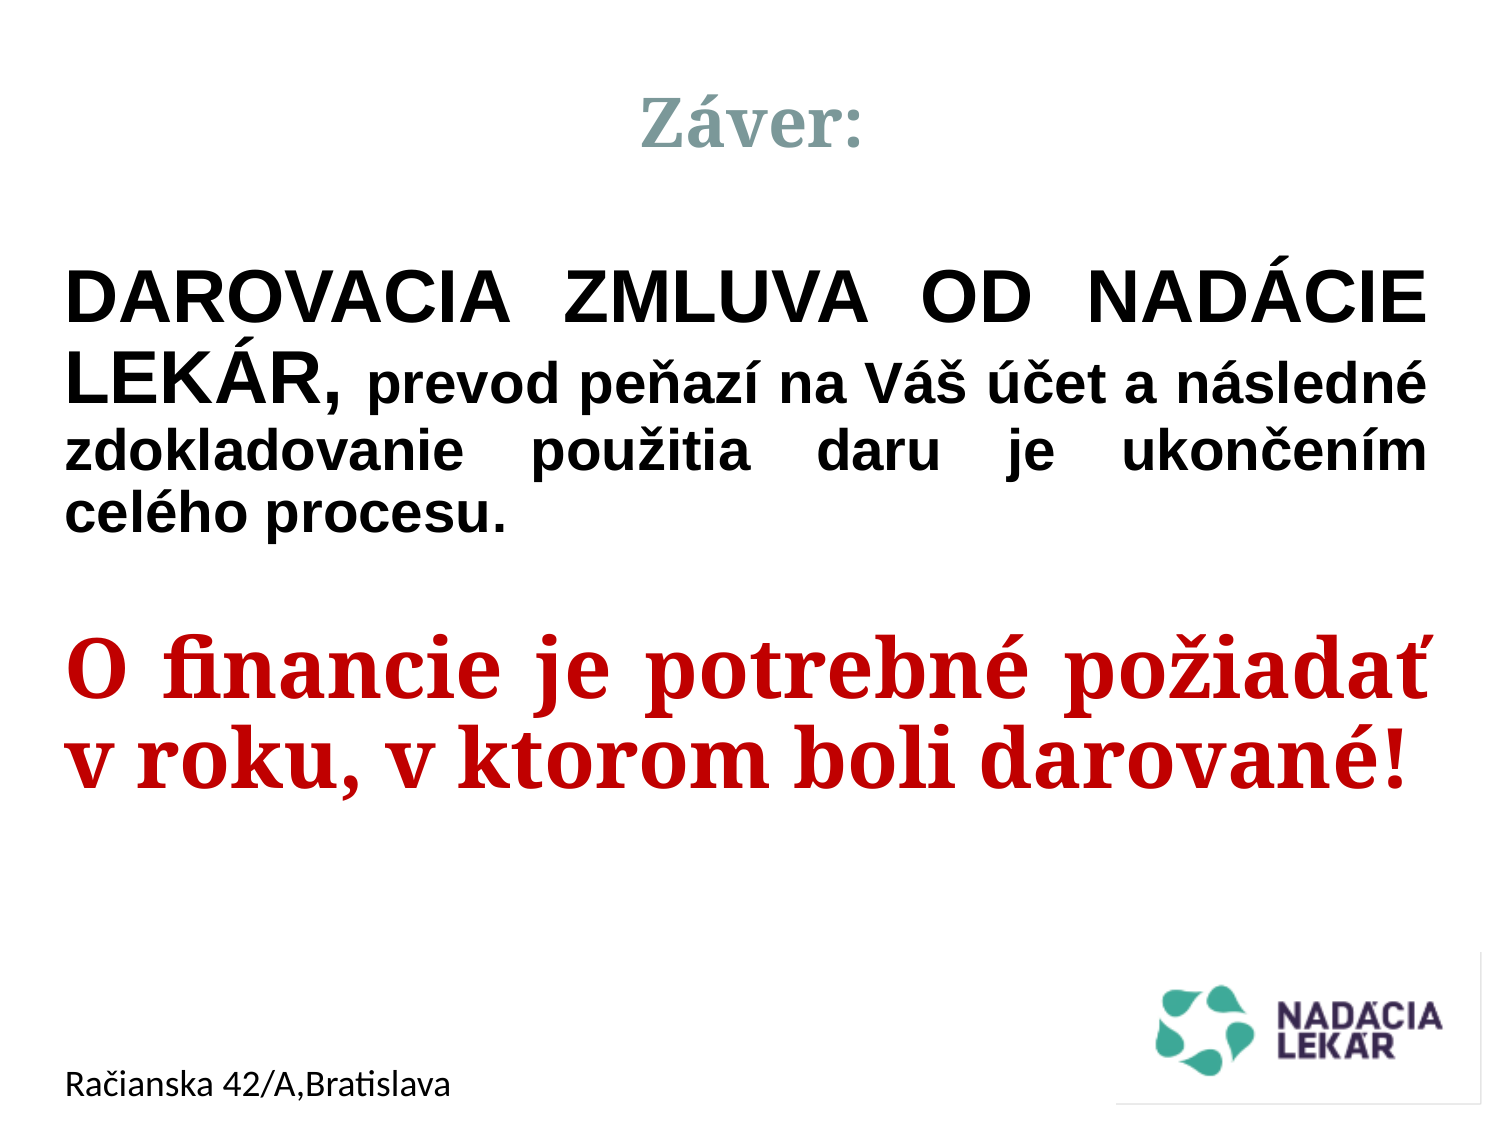

# Záver:
DAROVACIA ZMLUVA OD NADÁCIE LEKÁR, prevod peňazí na Váš účet a následné zdokladovanie použitia daru je ukončením celého procesu.
O financie je potrebné požiadať v roku, v ktorom boli darované!
Račianska 42/A,Bratislava